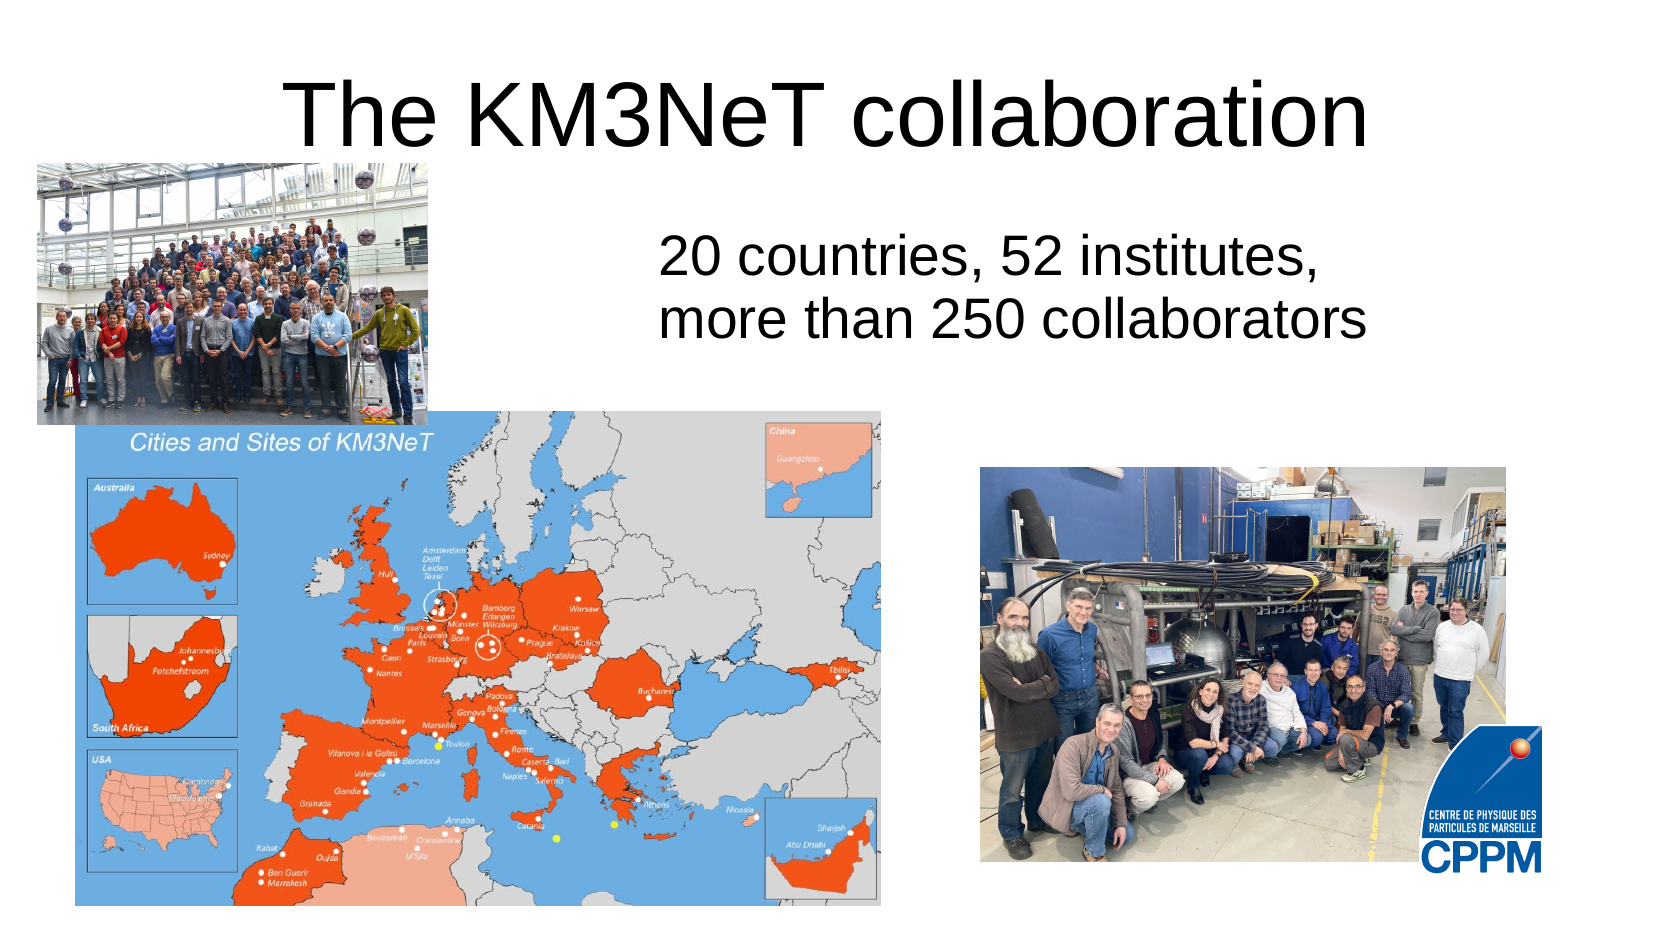

# The KM3NeT collaboration
20 countries, 52 institutes, more than 250 collaborators